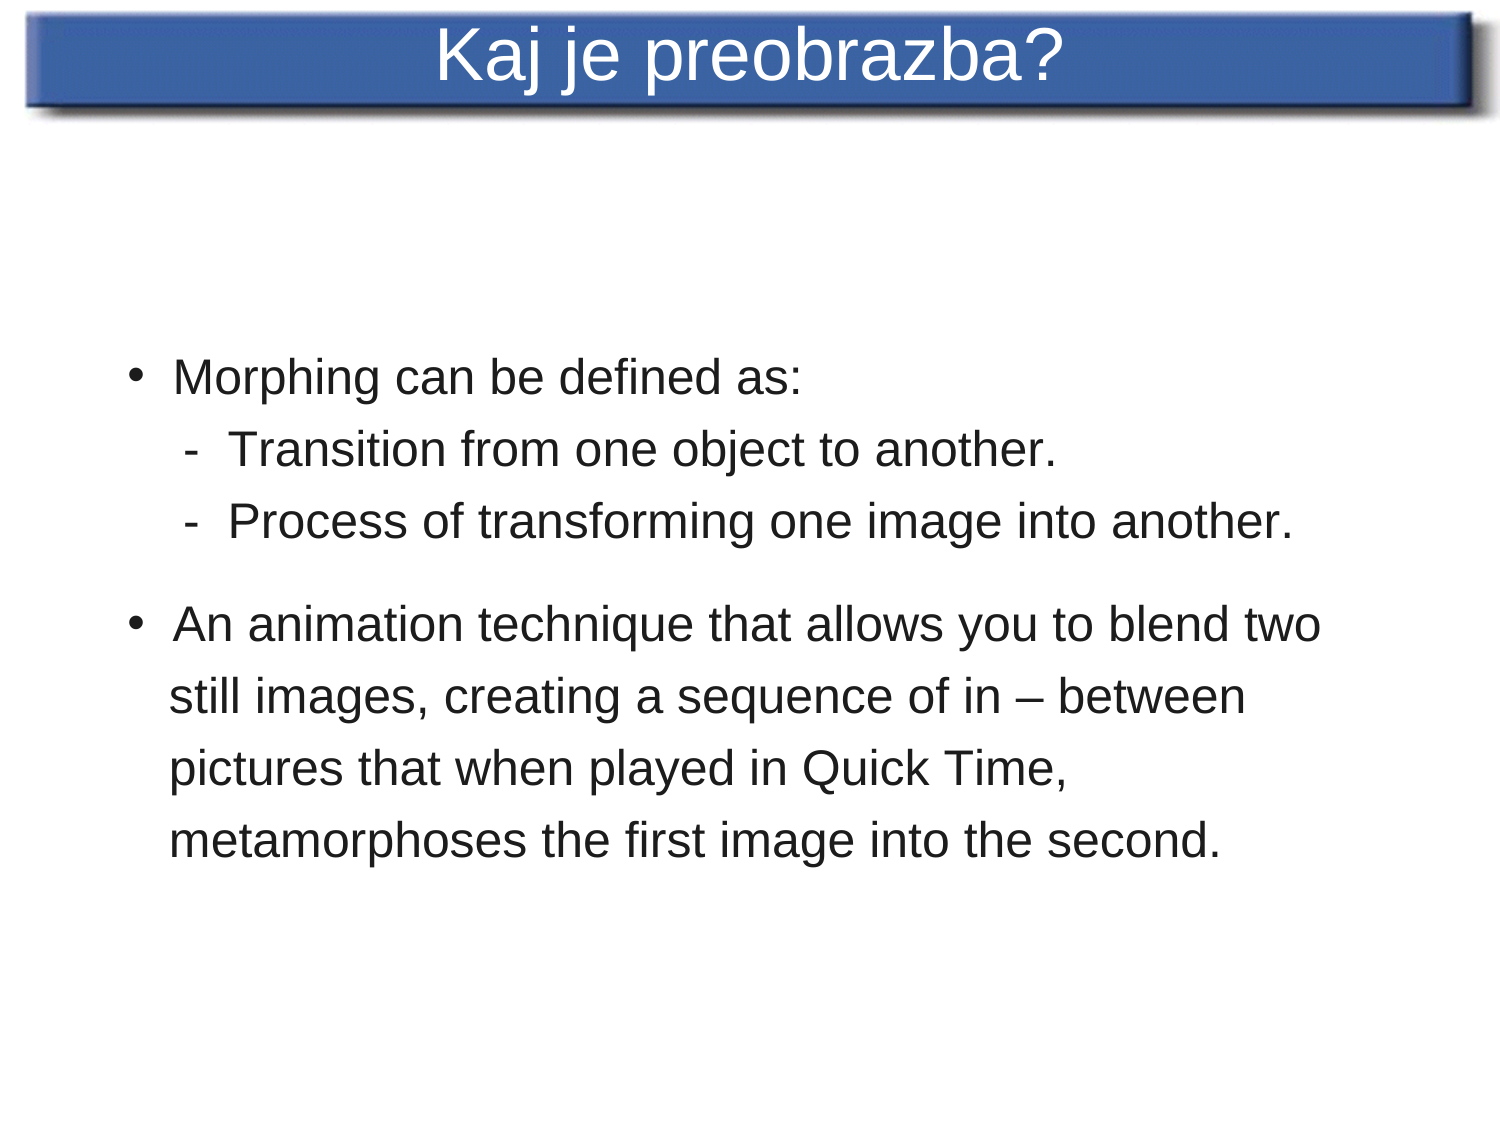

# Kaj je preobrazba?
 Morphing can be defined as:
 - Transition from one object to another.
 - Process of transforming one image into another.
 An animation technique that allows you to blend two
 still images, creating a sequence of in – between
 pictures that when played in Quick Time,
 metamorphoses the first image into the second.